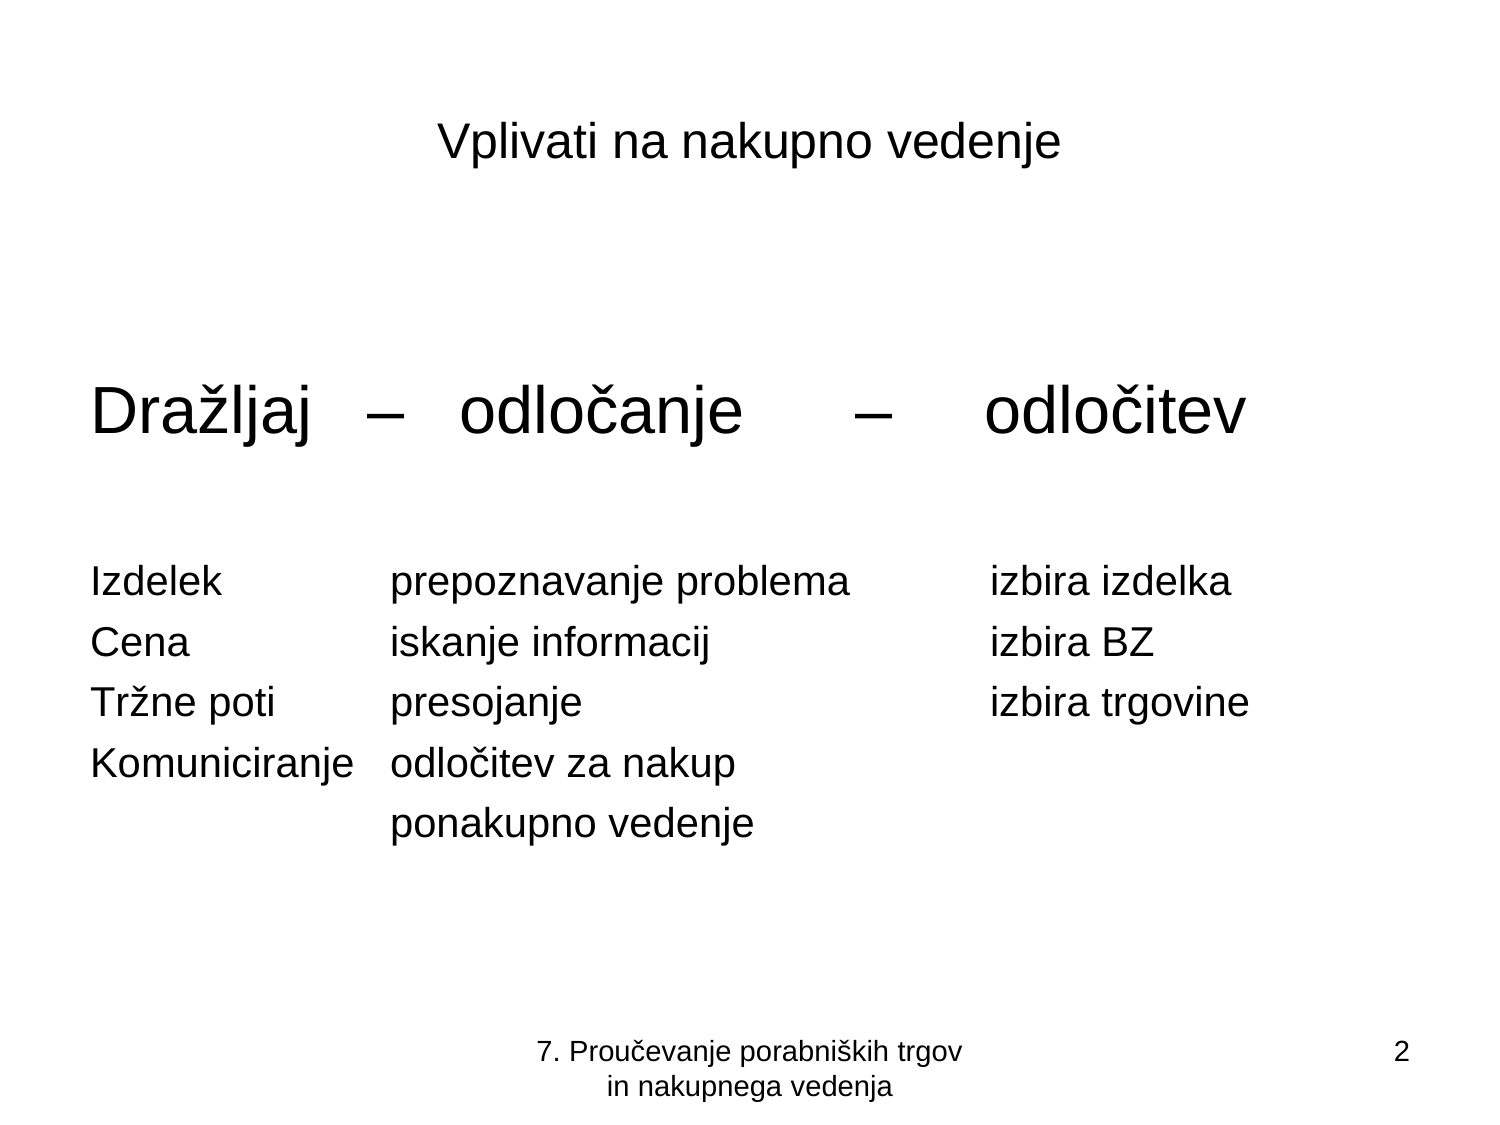

# Vplivati na nakupno vedenje
Dražljaj – odločanje – odločitev
Izdelek		prepoznavanje problema	izbira izdelka
Cena		iskanje informacij		izbira BZ
Tržne poti	presojanje			izbira trgovine
Komuniciranje	odločitev za nakup
			ponakupno vedenje
7. Proučevanje porabniških trgov in nakupnega vedenja